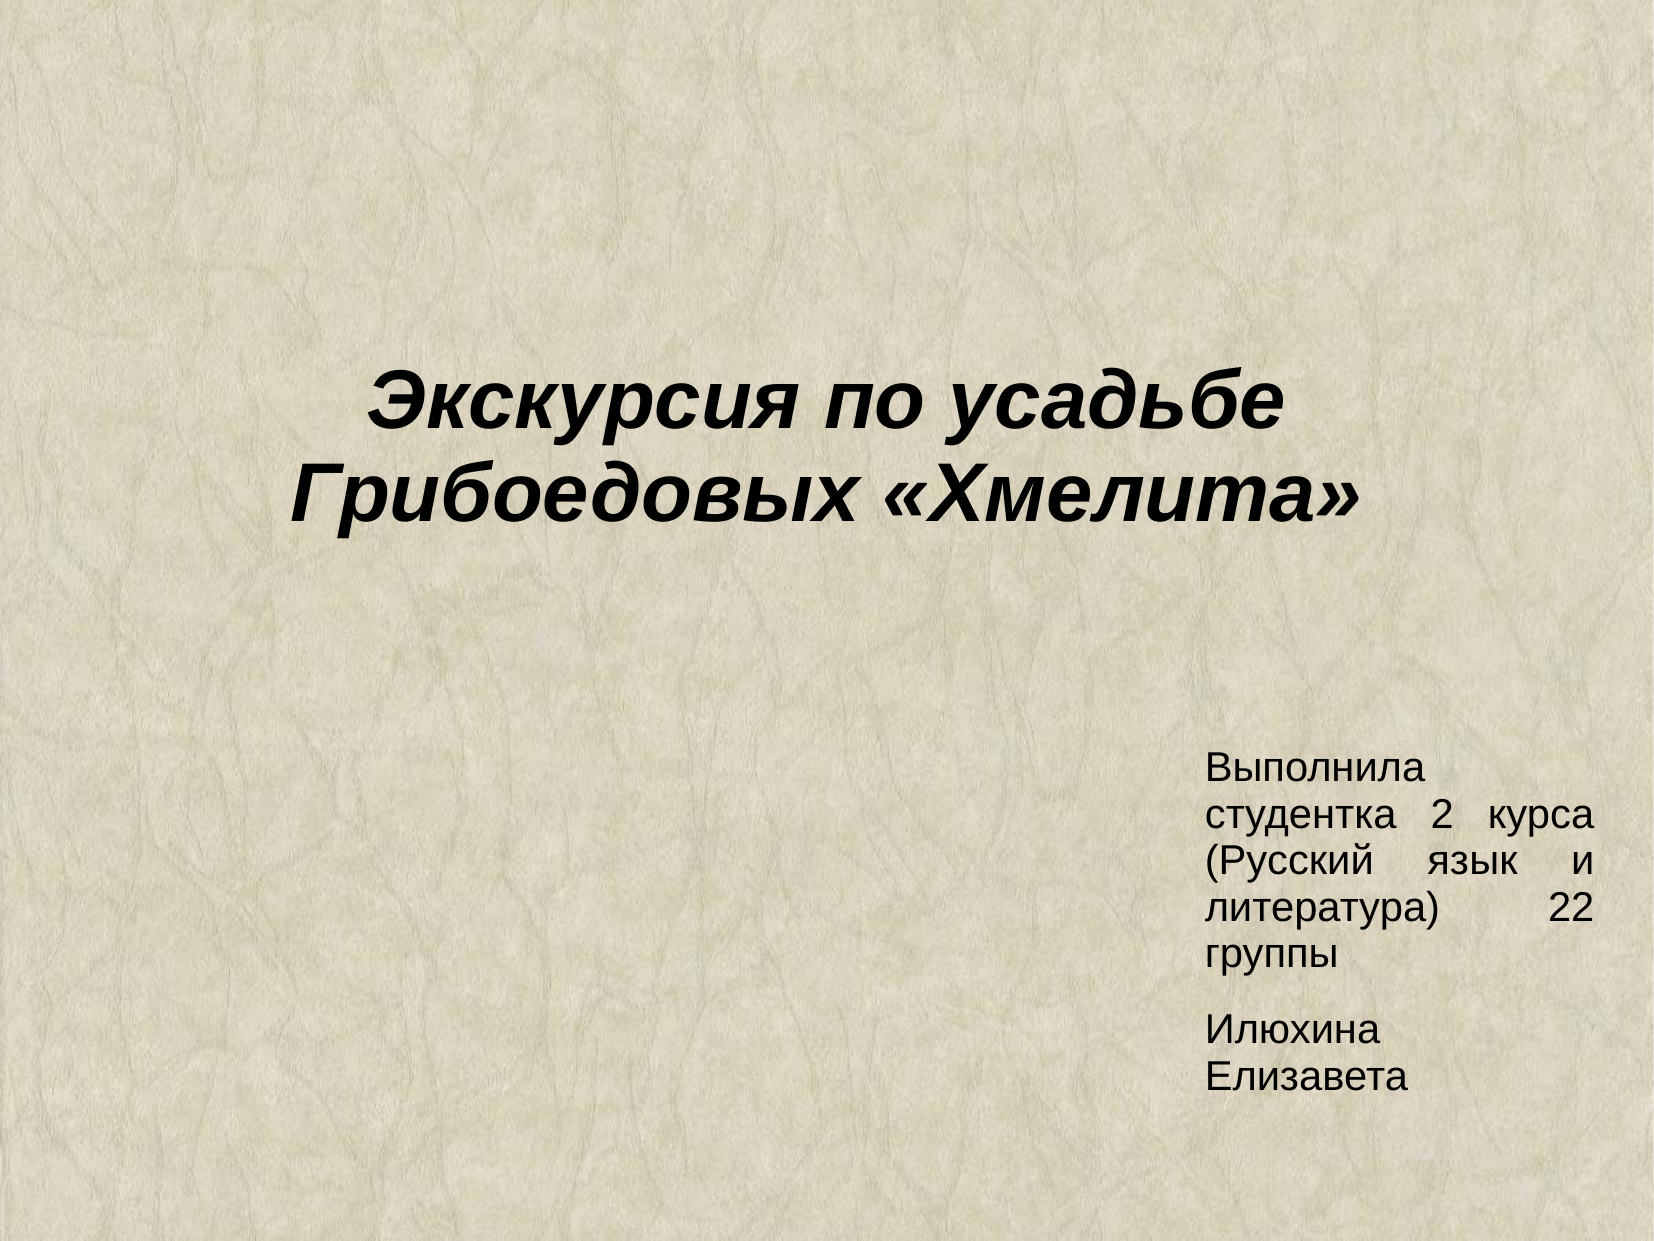

# Экскурсия по усадьбе Грибоедовых «Хмелита»
Выполнила студентка 2 курса (Русский язык и литература) 22 группы
Илюхина Елизавета